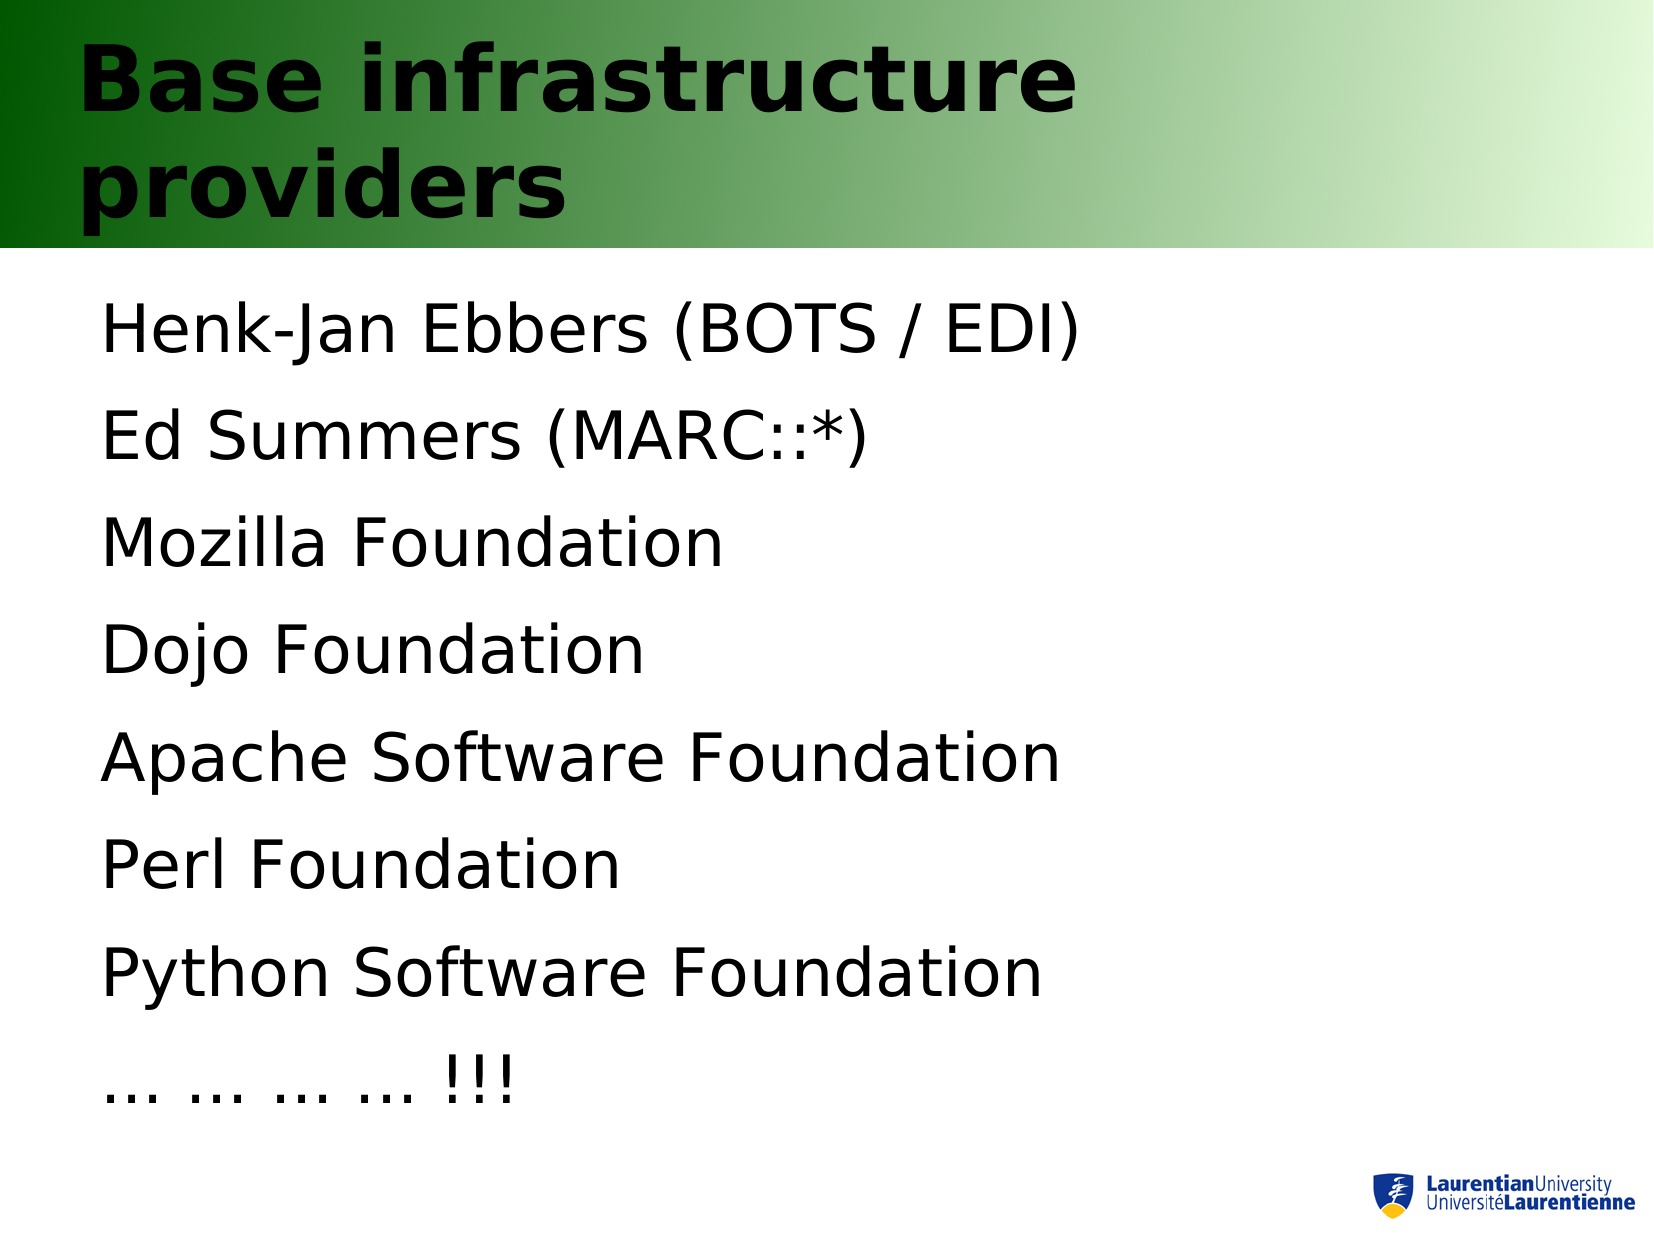

# Base infrastructure providers
Henk-Jan Ebbers (BOTS / EDI)
Ed Summers (MARC::*)
Mozilla Foundation
Dojo Foundation
Apache Software Foundation
Perl Foundation
Python Software Foundation
... ... ... ... !!!